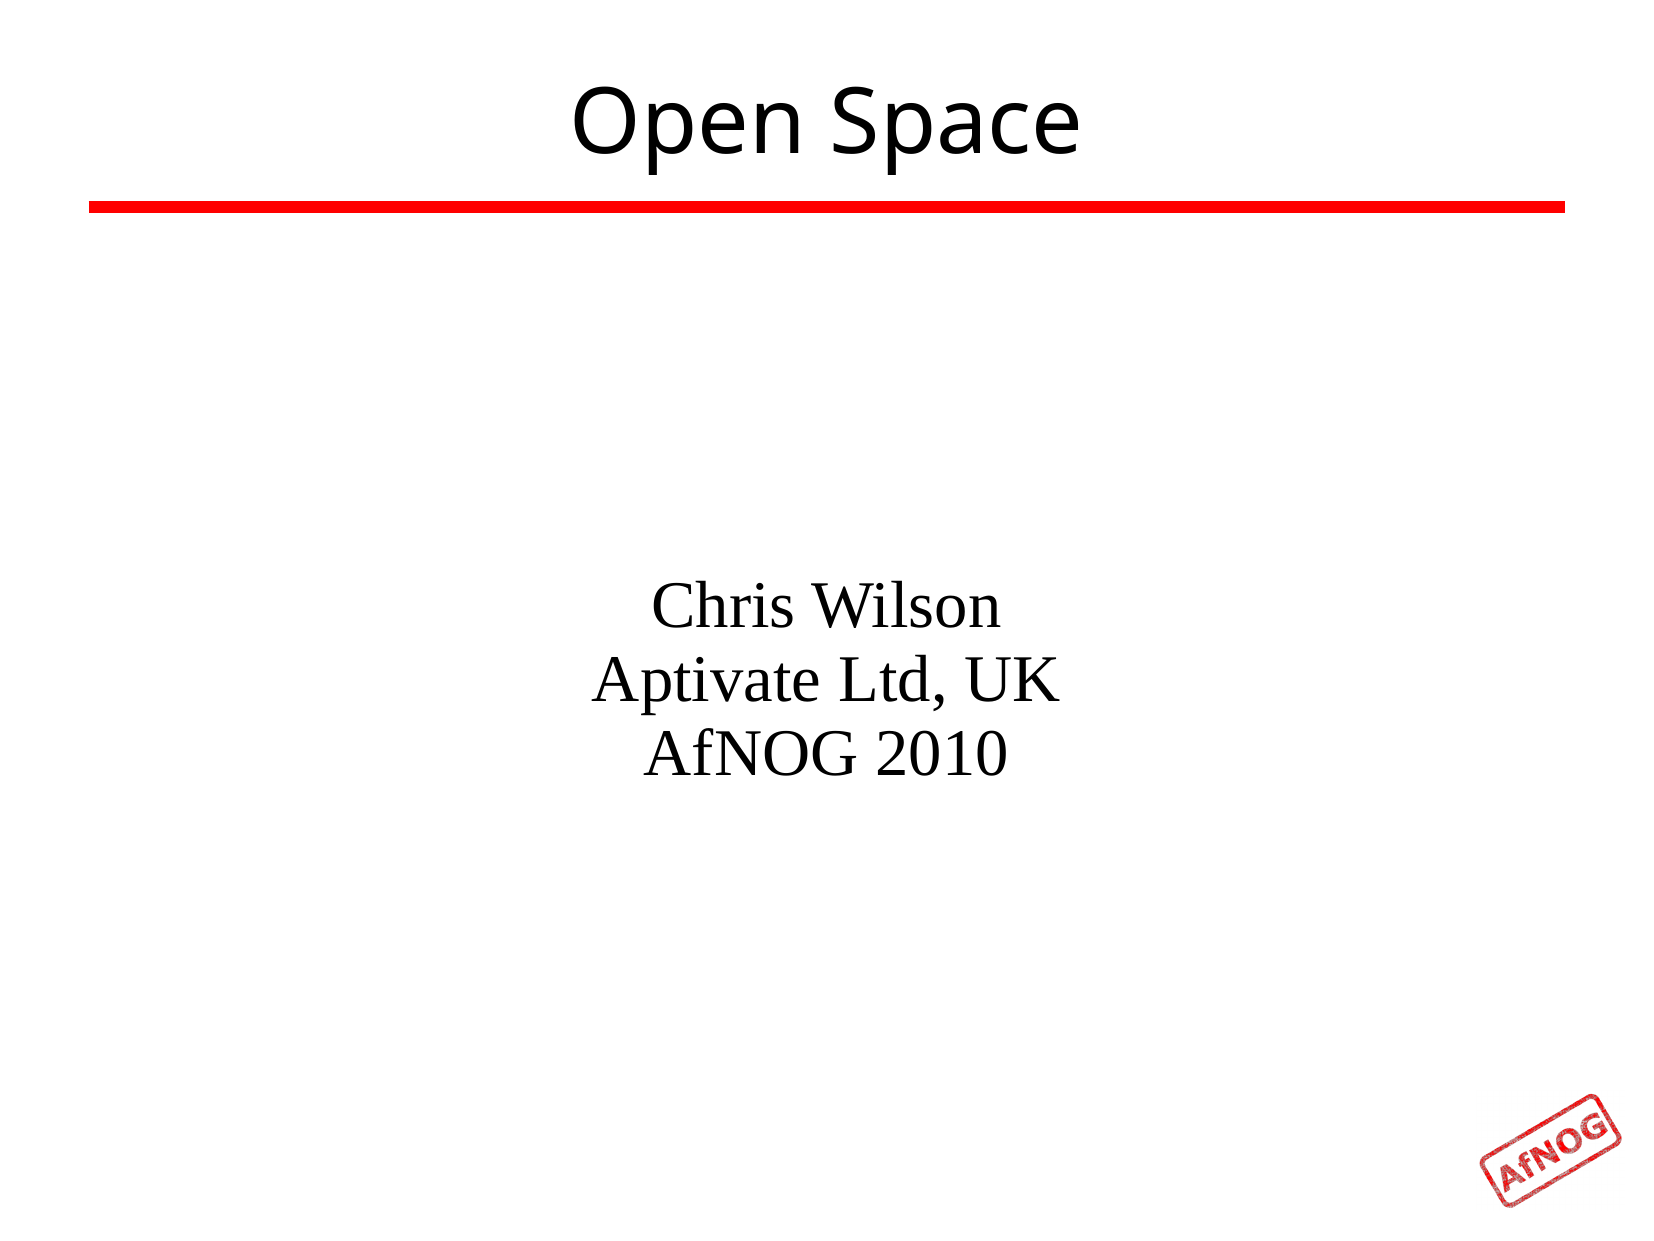

# Open Space
Chris Wilson
Aptivate Ltd, UK
AfNOG 2010